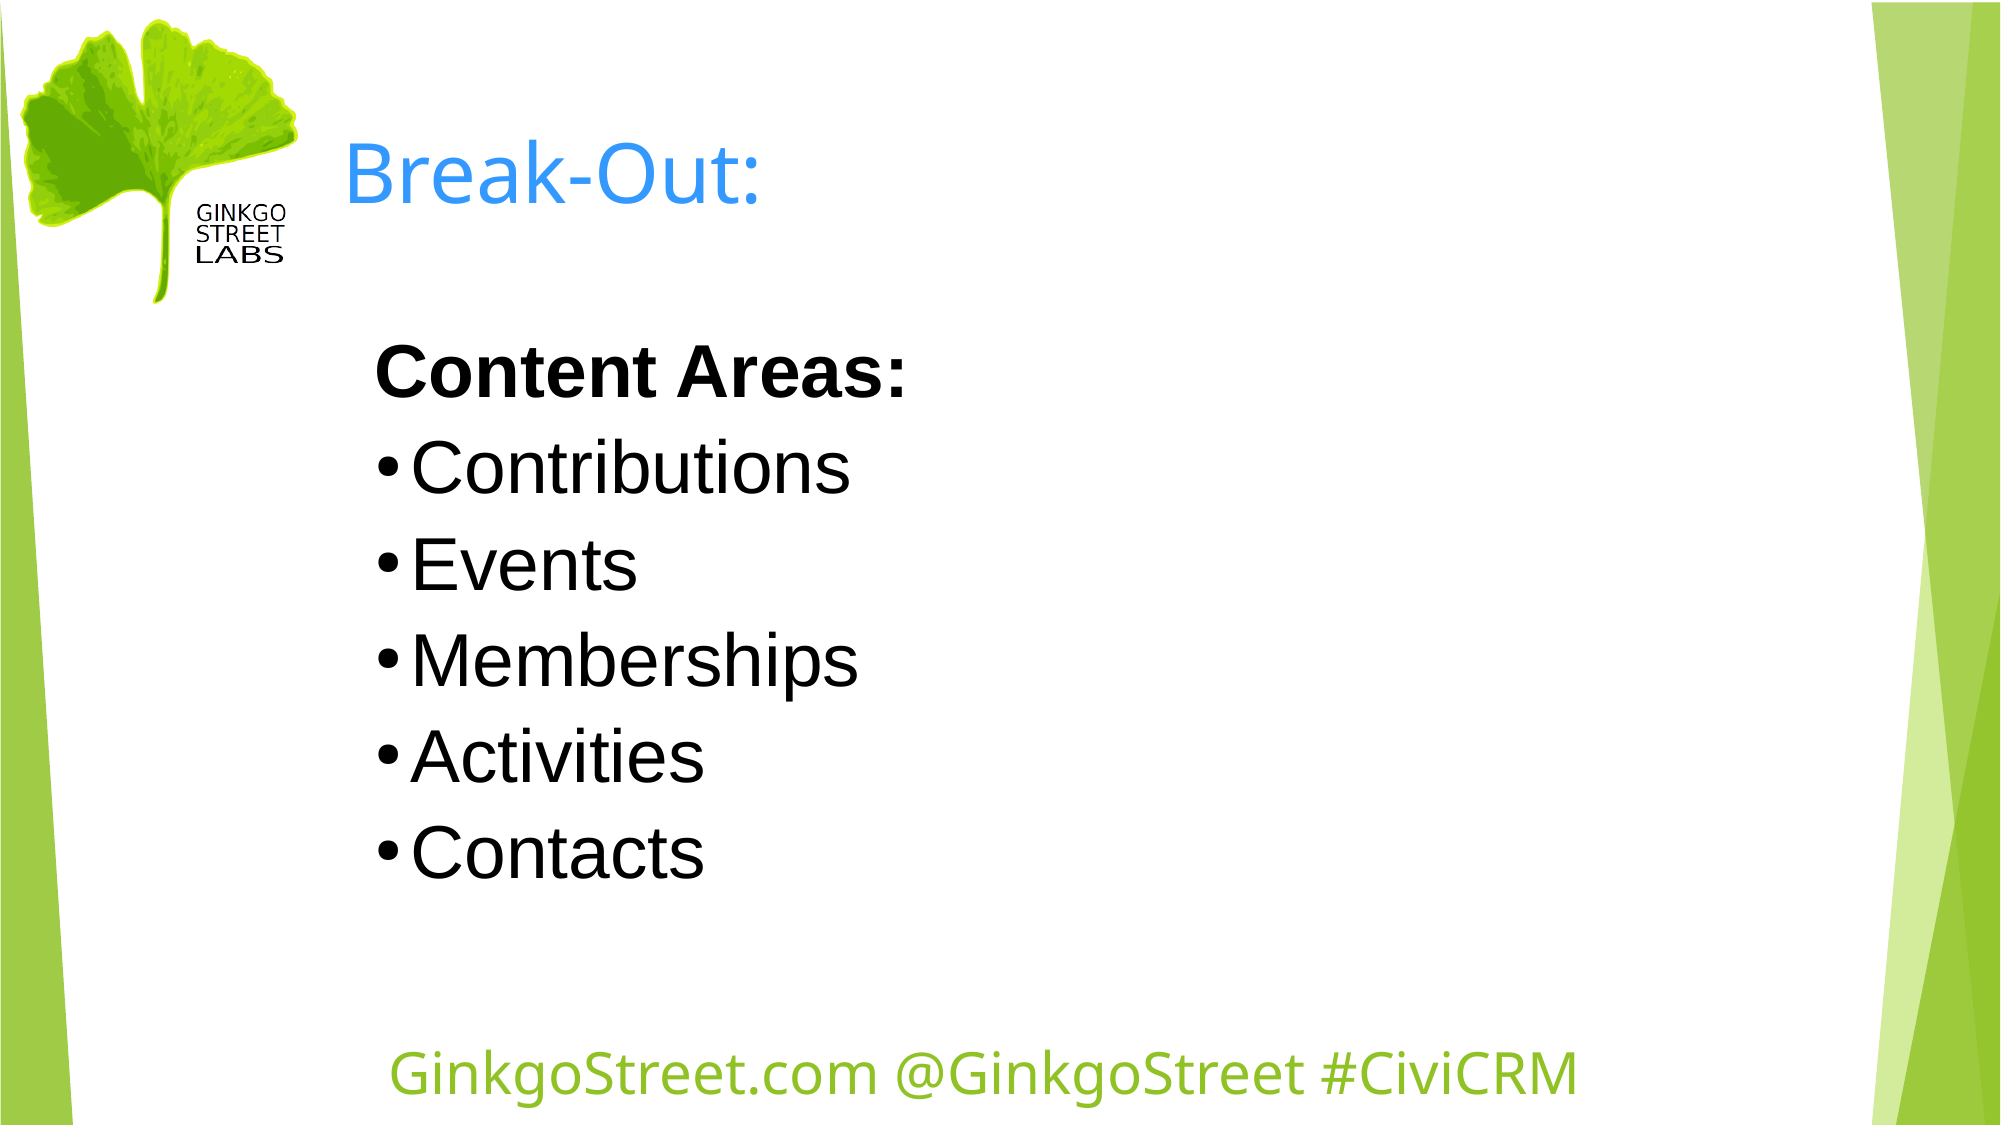

# Break-Out:
Content Areas:
Contributions
Events
Memberships
Activities
Contacts